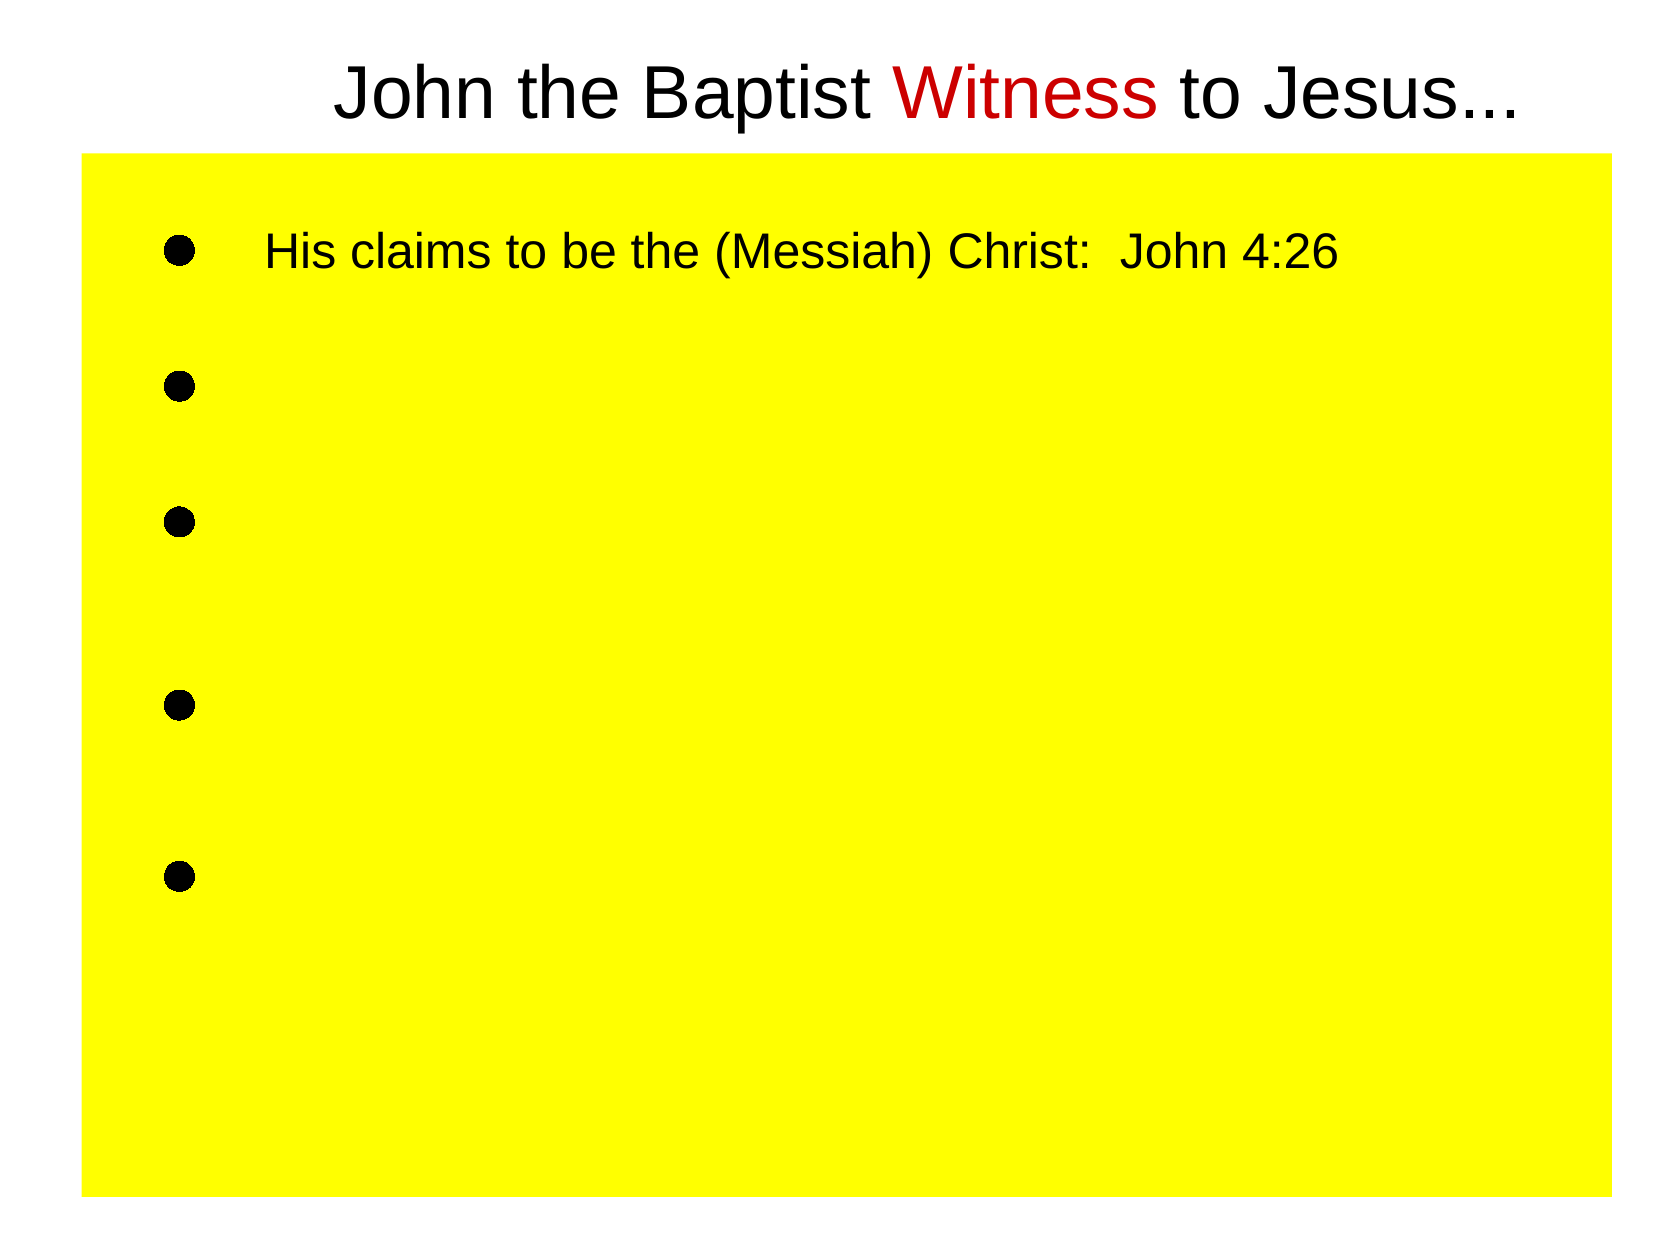

John the Baptist Witness to Jesus...
His claims to be the (Messiah) Christ: John 4:26